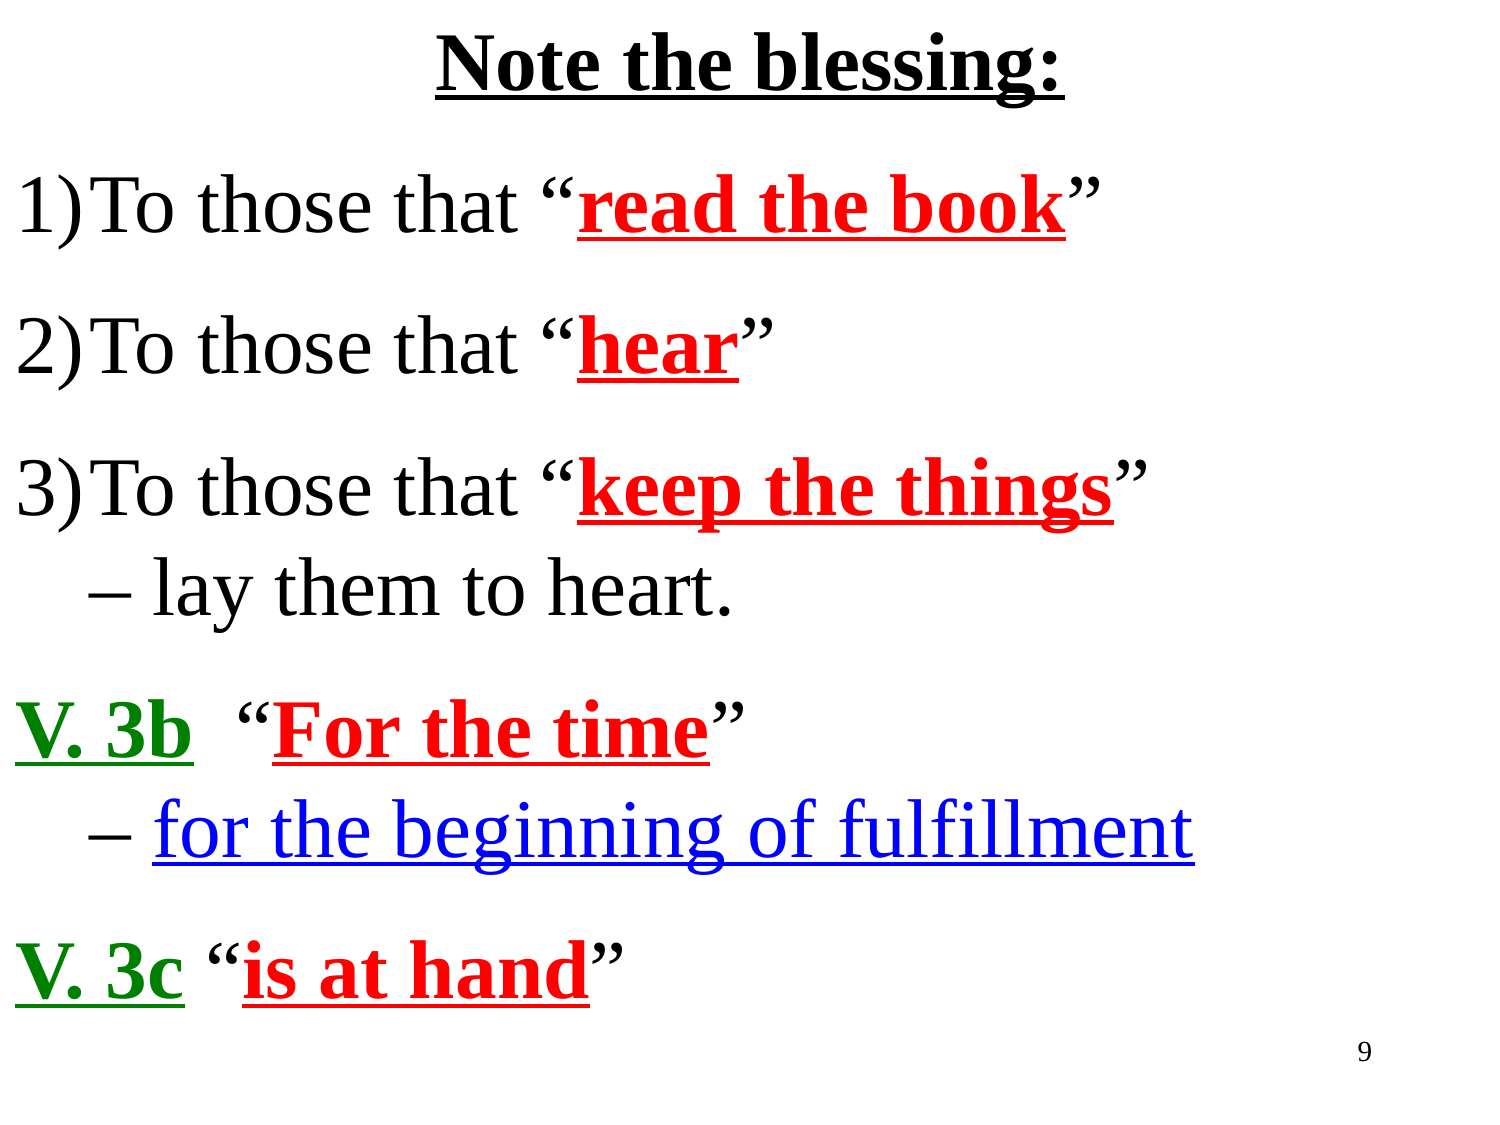

Note the blessing:
To those that “read the book”
To those that “hear”
To those that “keep the things”
– lay them to heart.
V. 3b “For the time”
– for the beginning of fulfillment
V. 3c “is at hand”